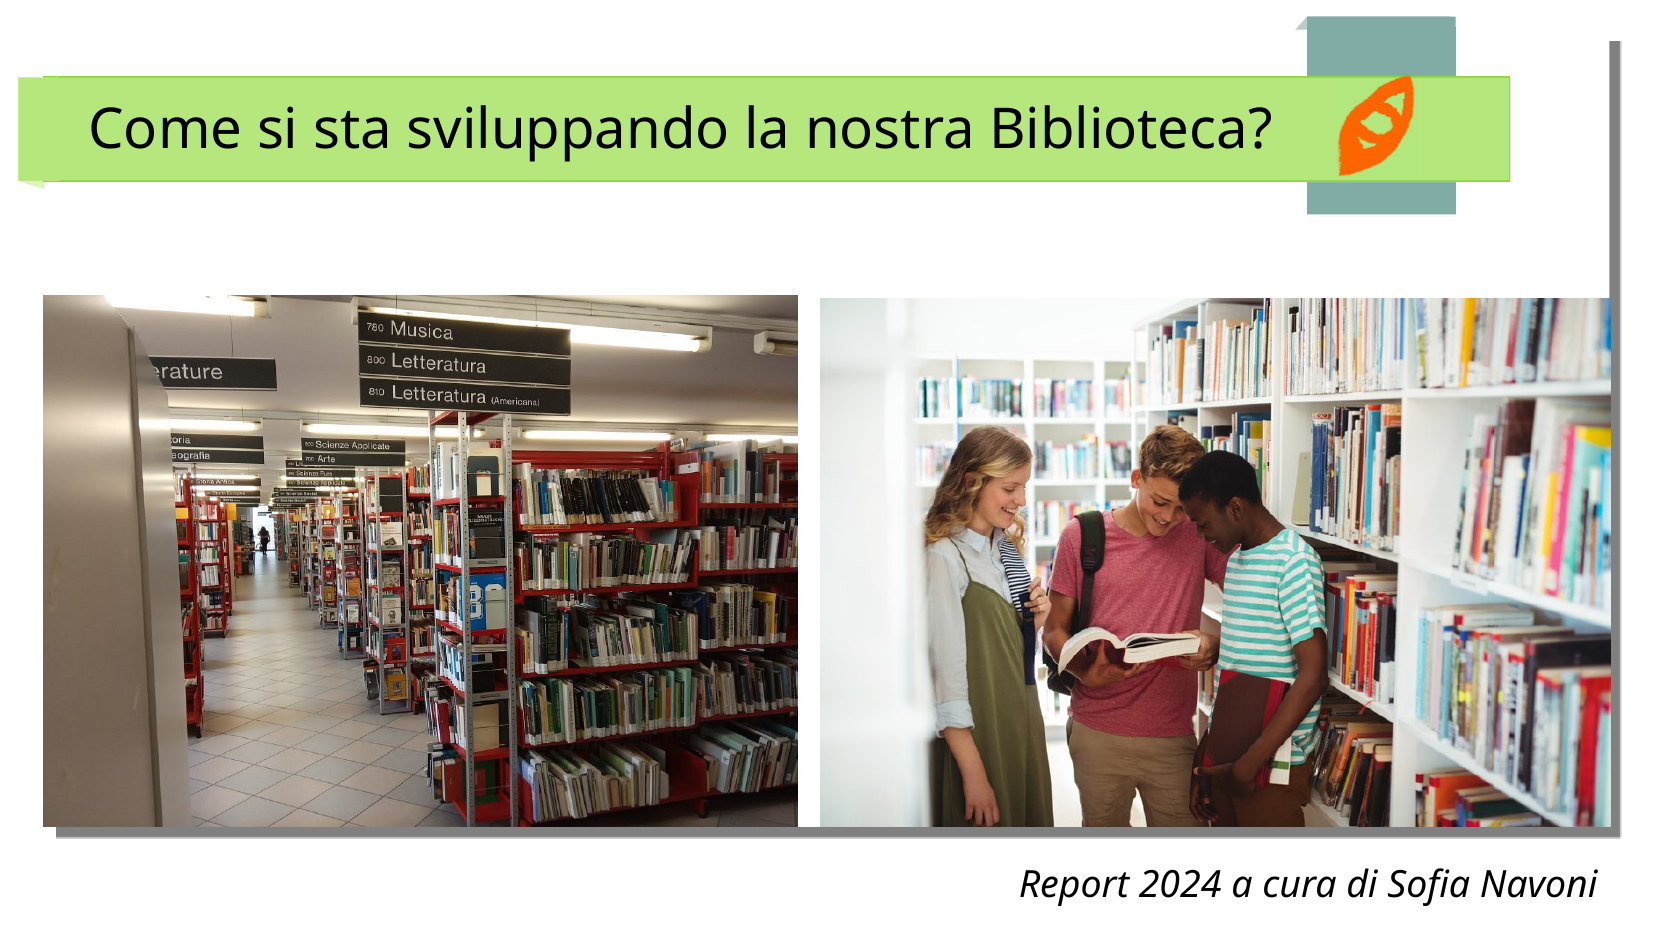

# Come si sta sviluppando la nostra Biblioteca?
Report 2024 a cura di Sofia Navoni